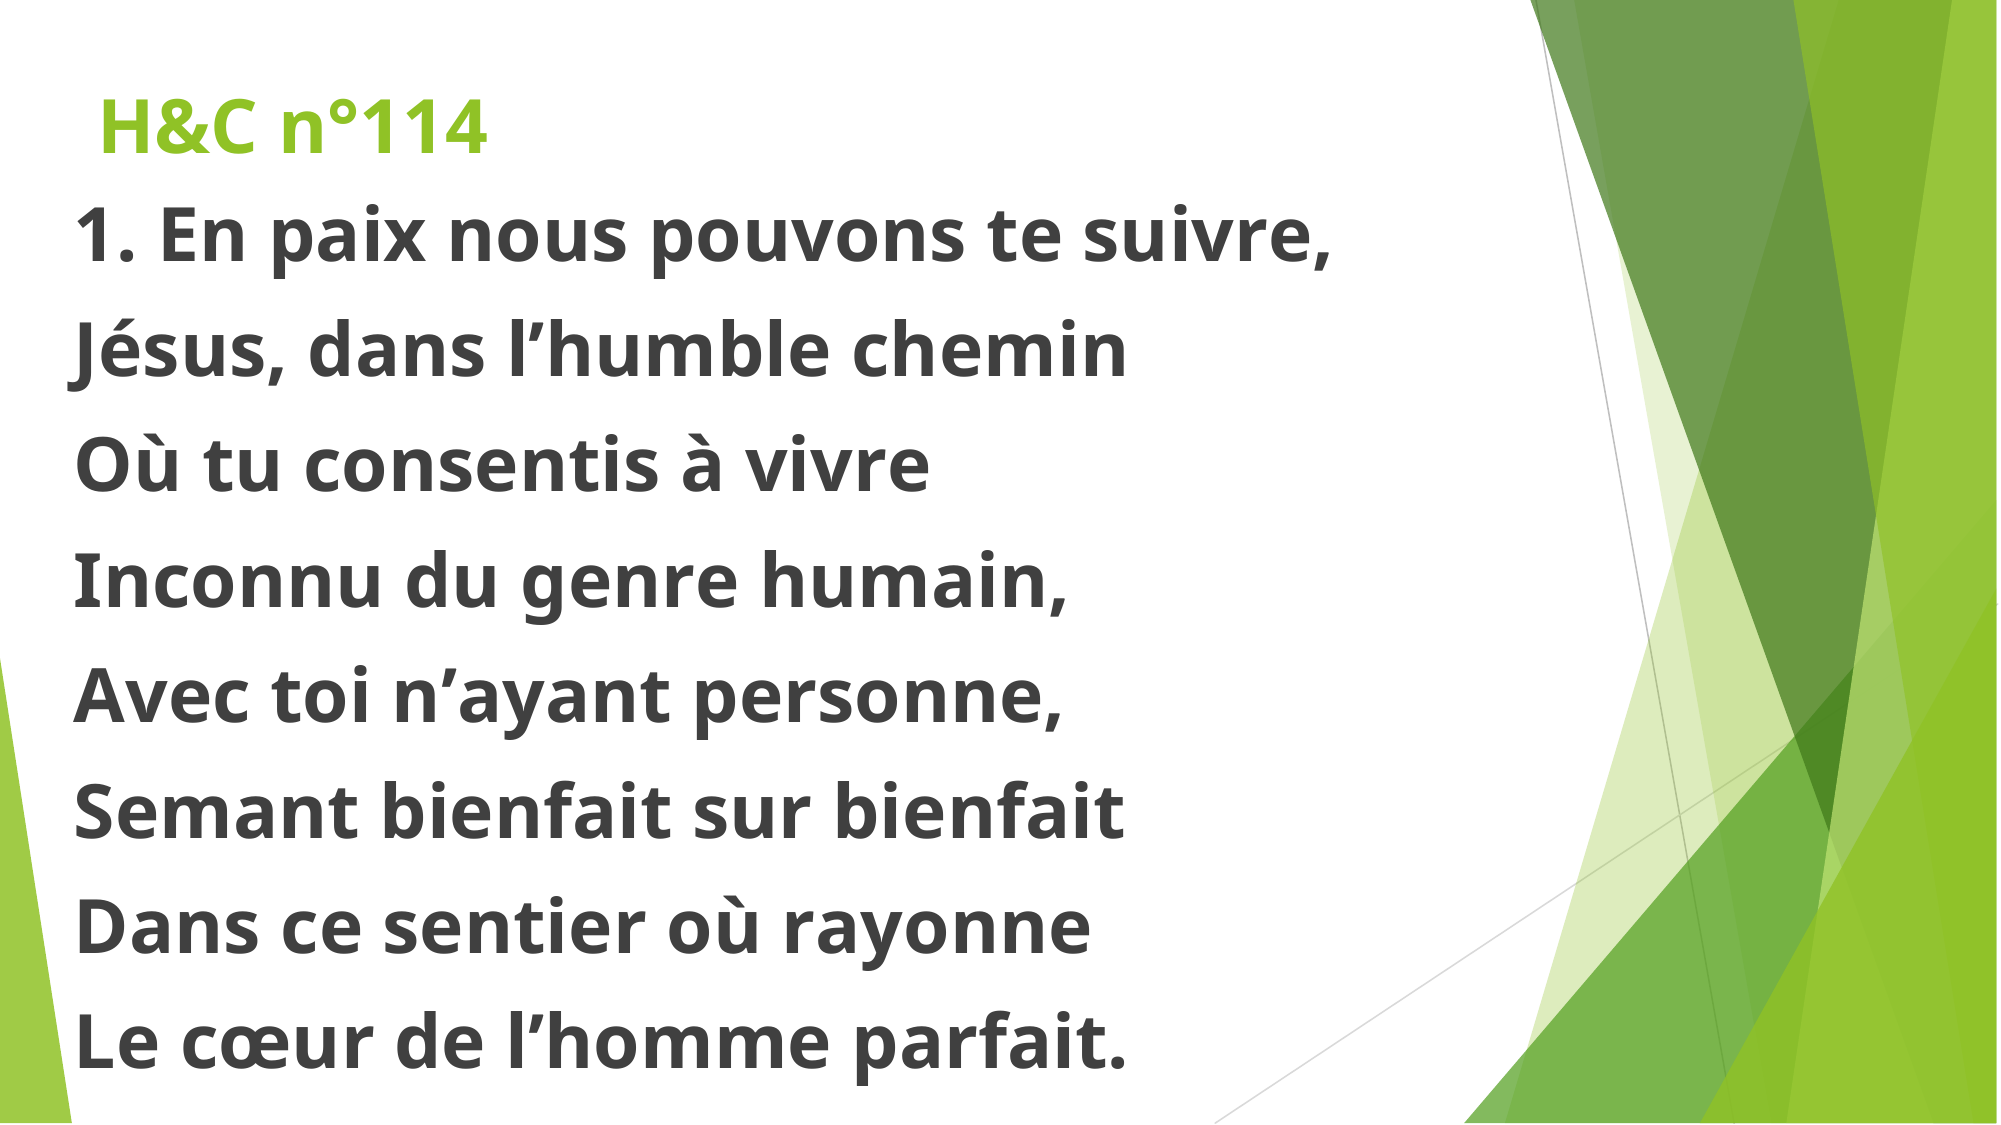

H&C n°114
1. En paix nous pouvons te suivre,
Jésus, dans l’humble chemin
Où tu consentis à vivre
Inconnu du genre humain,
Avec toi n’ayant personne,
Semant bienfait sur bienfait
Dans ce sentier où rayonne
Le cœur de l’homme parfait.